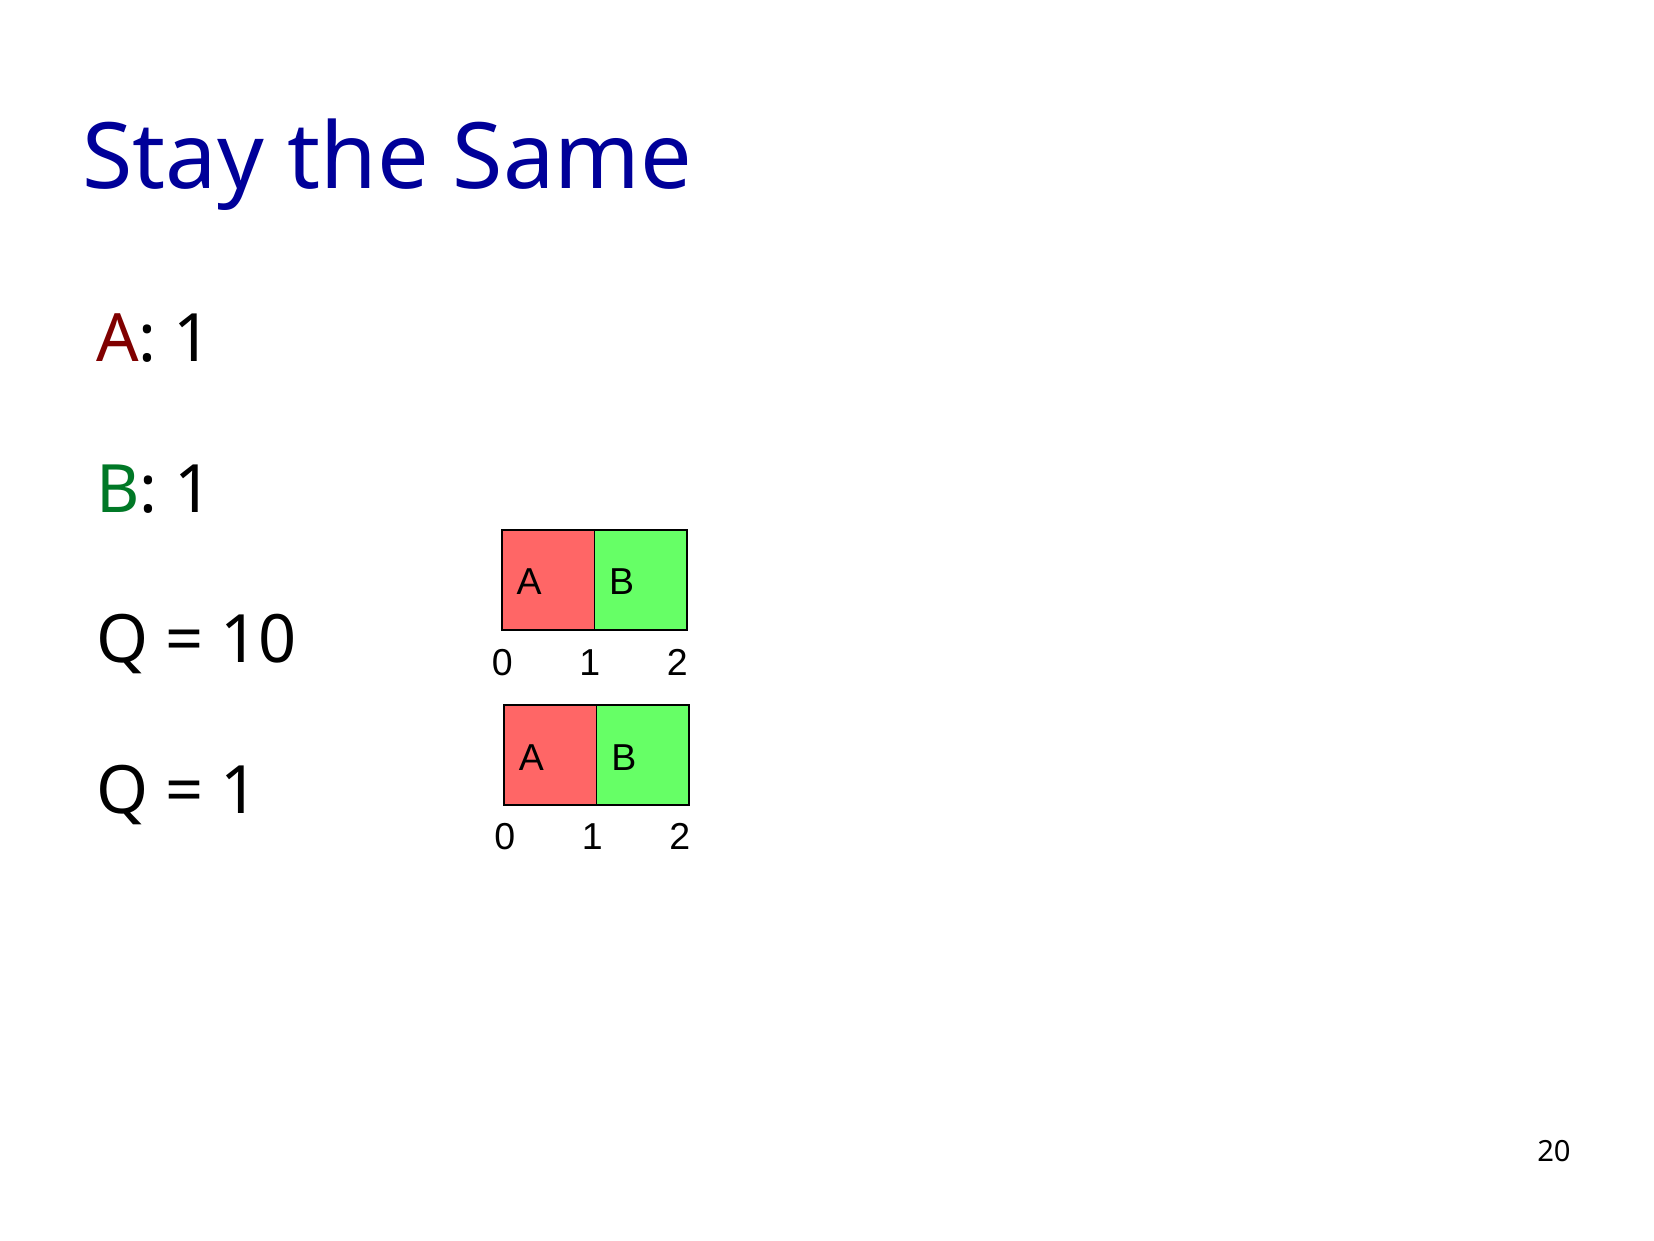

# Stay the Same
A: 1
B: 1
Q = 10
Q = 1
A
B
0
1
2
A
B
0
1
2
20